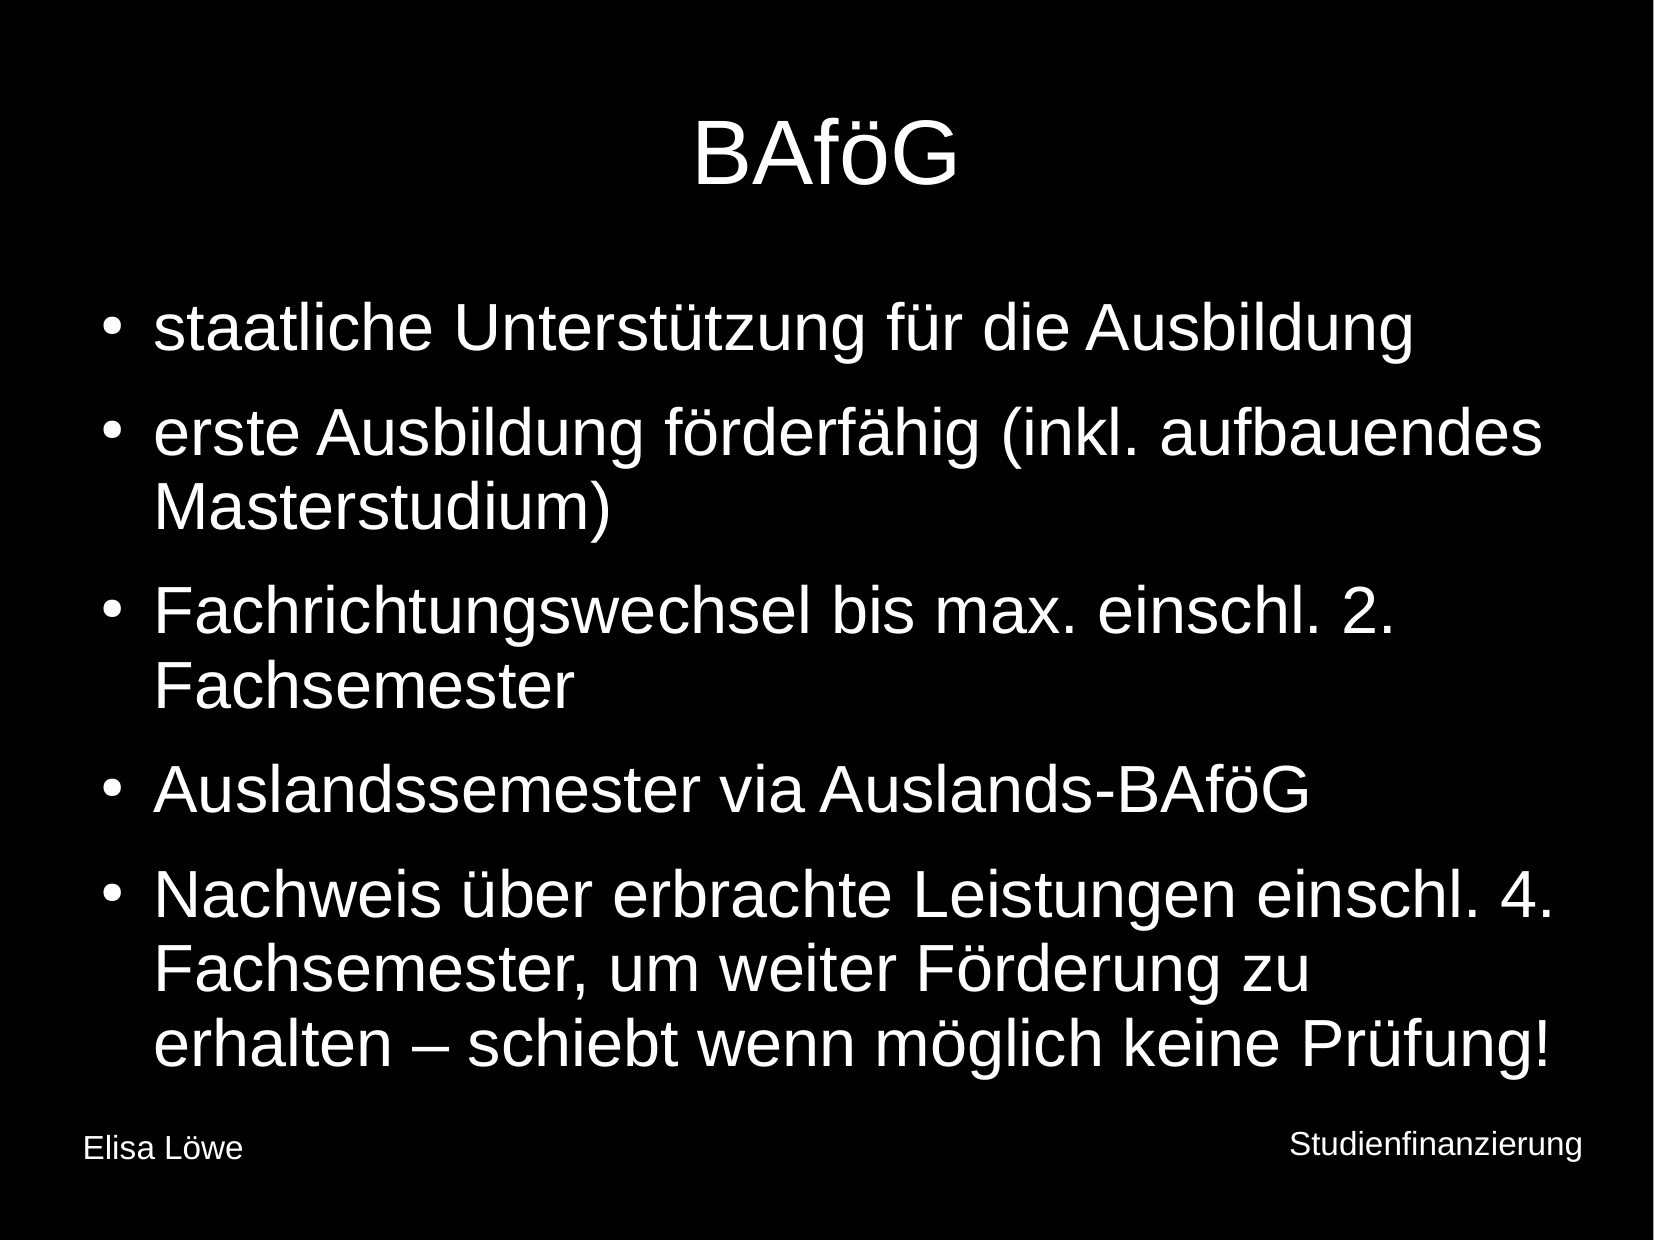

# BAföG
staatliche Unterstützung für die Ausbildung
erste Ausbildung förderfähig (inkl. aufbauendes Masterstudium)
Fachrichtungswechsel bis max. einschl. 2. Fachsemester
Auslandssemester via Auslands-BAföG
Nachweis über erbrachte Leistungen einschl. 4. Fachsemester, um weiter Förderung zu erhalten – schiebt wenn möglich keine Prüfung!
 Studienfinanzierung
Elisa Löwe